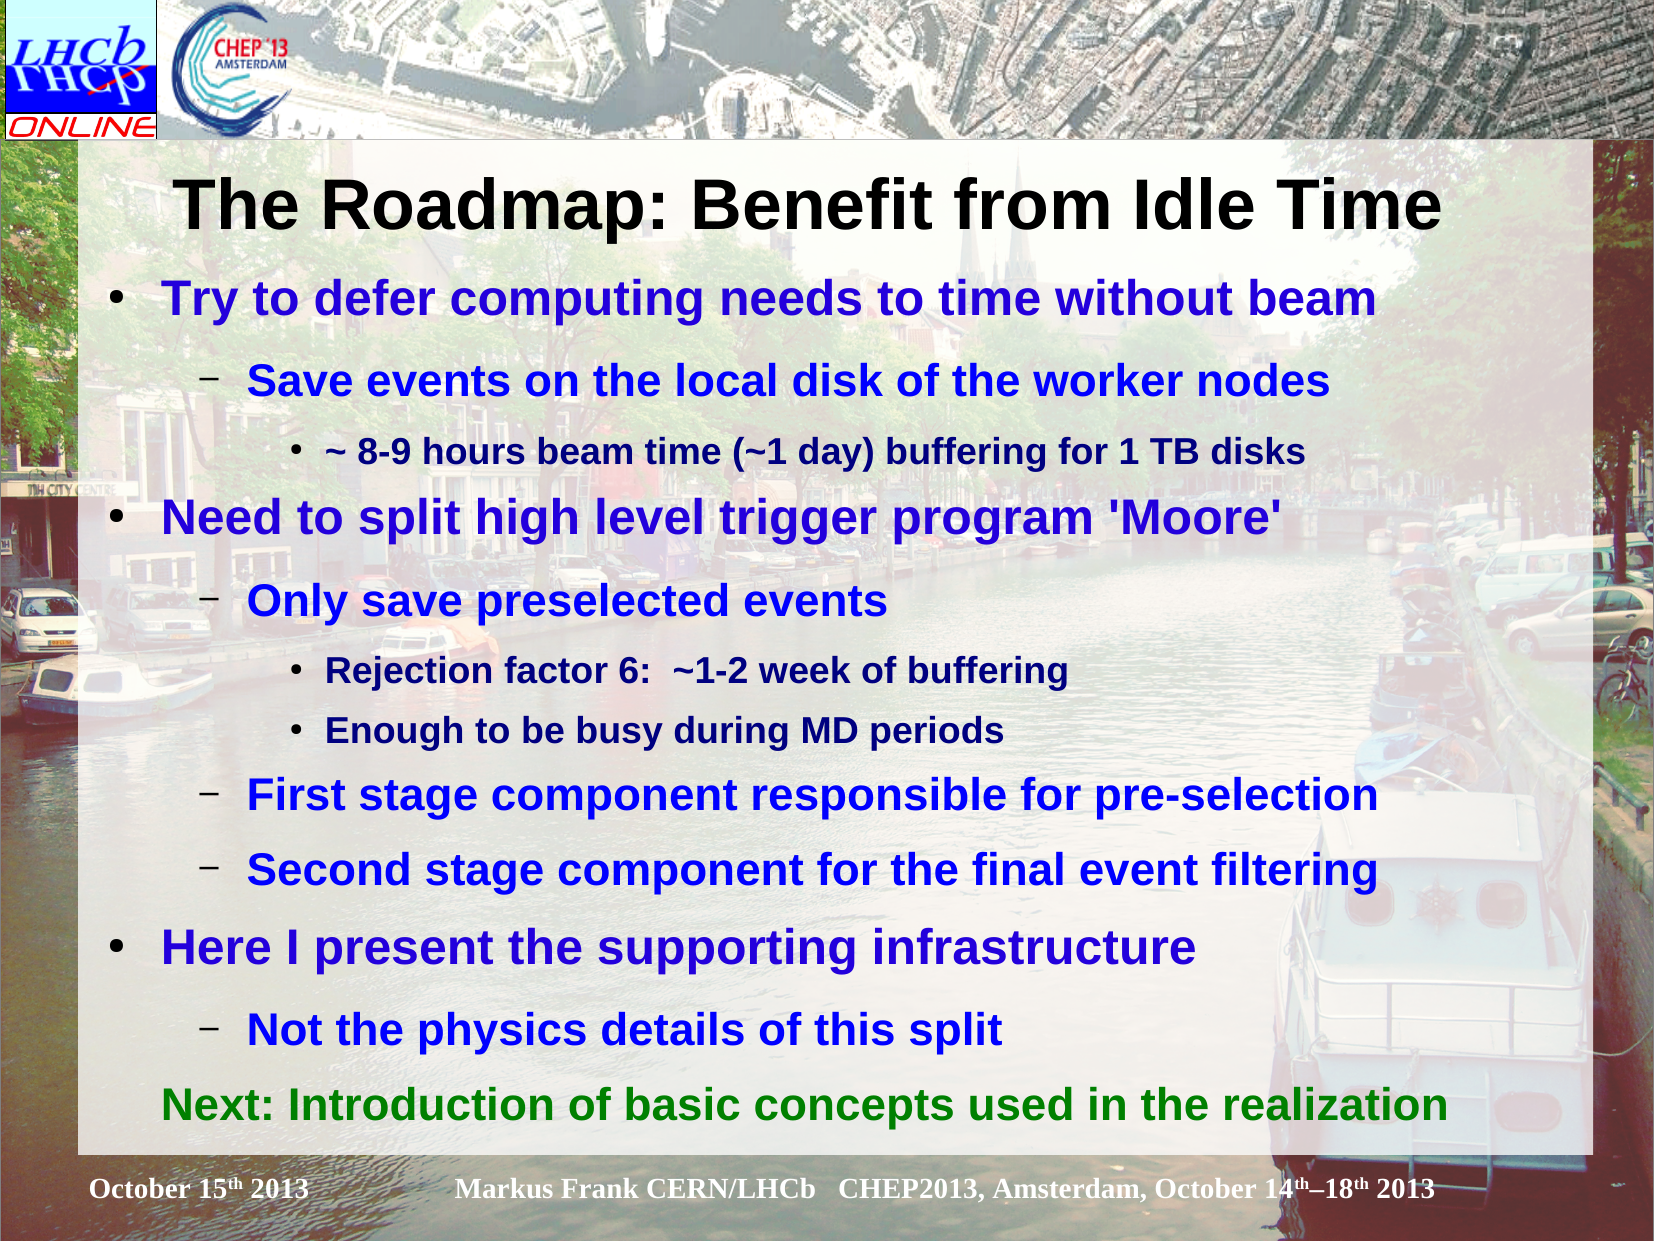

# The Roadmap: Benefit from Idle Time
Try to defer computing needs to time without beam
Save events on the local disk of the worker nodes
~ 8-9 hours beam time (~1 day) buffering for 1 TB disks
Need to split high level trigger program 'Moore'
Only save preselected events
Rejection factor 6: ~1-2 week of buffering
Enough to be busy during MD periods
First stage component responsible for pre-selection
Second stage component for the final event filtering
Here I present the supporting infrastructure
Not the physics details of this split
Next: Introduction of basic concepts used in the realization